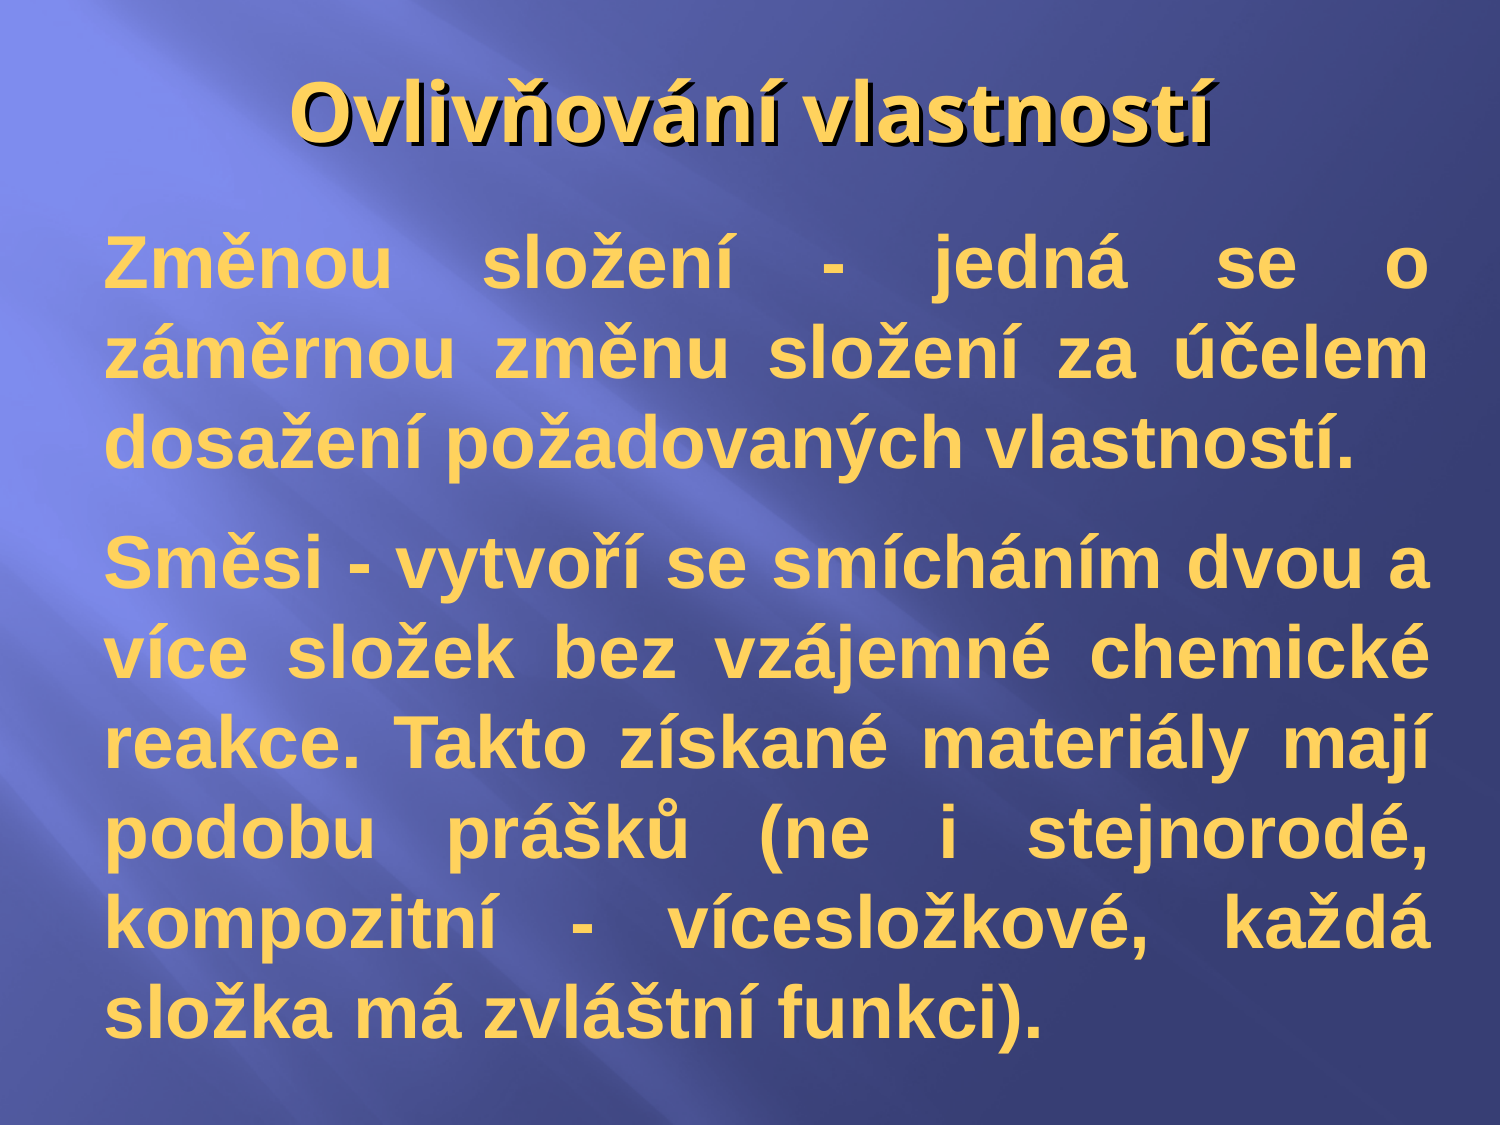

# Ovlivňování vlastností
Změnou složení - jedná se o záměrnou změnu složení za účelem dosažení požadovaných vlastností.
Směsi - vytvoří se smícháním dvou a více složek bez vzájemné chemické reakce. Takto získané materiály mají podobu prášků (ne i stejnorodé, kompozitní - vícesložkové, každá složka  má zvláštní funkci).